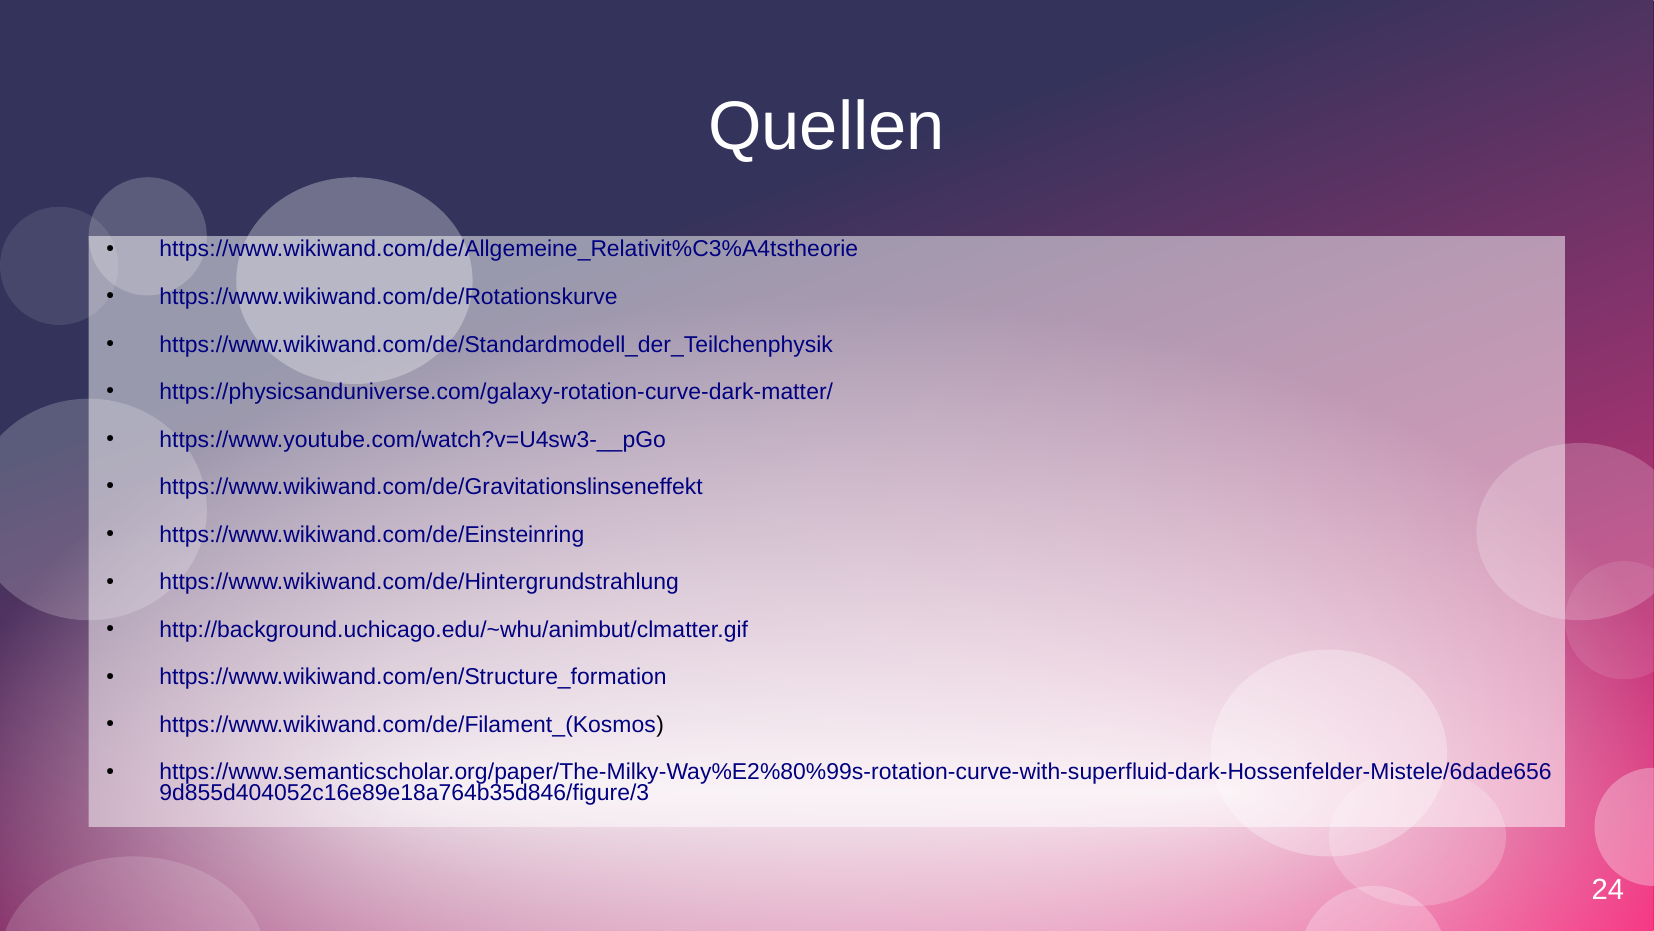

# Quellen
https://www.wikiwand.com/de/Allgemeine_Relativit%C3%A4tstheorie
https://www.wikiwand.com/de/Rotationskurve
https://www.wikiwand.com/de/Standardmodell_der_Teilchenphysik
https://physicsanduniverse.com/galaxy-rotation-curve-dark-matter/
https://www.youtube.com/watch?v=U4sw3-__pGo
https://www.wikiwand.com/de/Gravitationslinseneffekt
https://www.wikiwand.com/de/Einsteinring
https://www.wikiwand.com/de/Hintergrundstrahlung
http://background.uchicago.edu/~whu/animbut/clmatter.gif
https://www.wikiwand.com/en/Structure_formation
https://www.wikiwand.com/de/Filament_(Kosmos)
https://www.semanticscholar.org/paper/The-Milky-Way%E2%80%99s-rotation-curve-with-superfluid-dark-Hossenfelder-Mistele/6dade6569d855d404052c16e89e18a764b35d846/figure/3